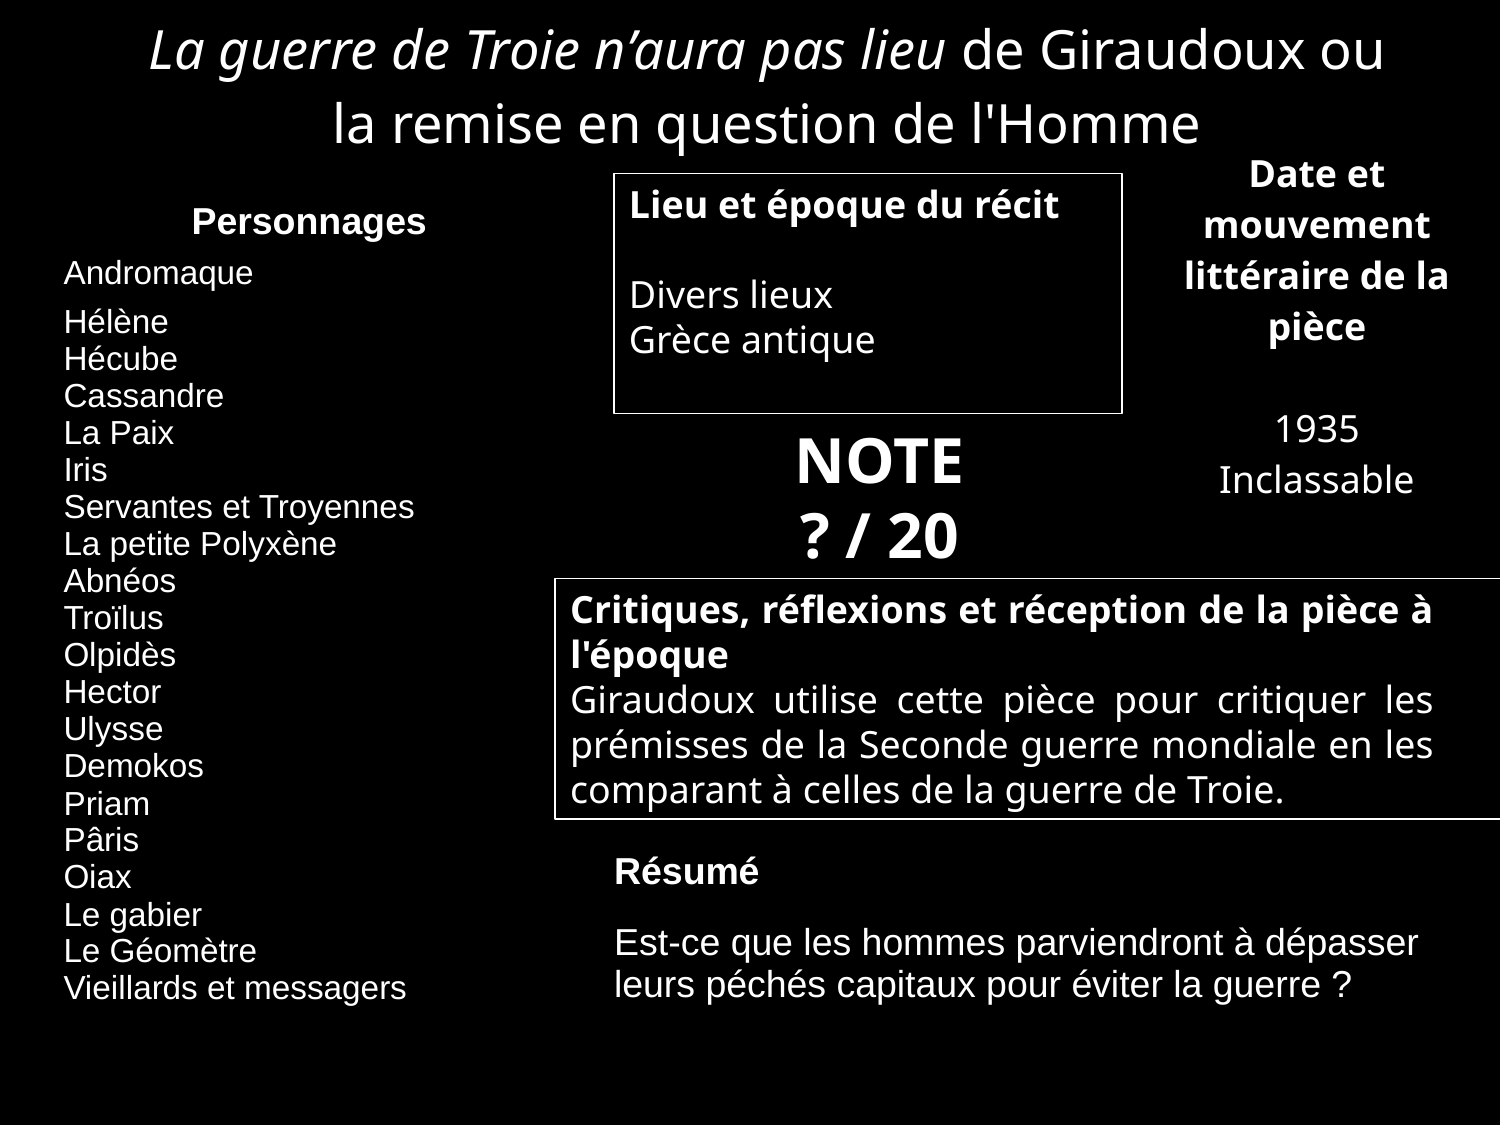

# La guerre de Troie n’aura pas lieu de Giraudoux ou la remise en question de l'Homme
Date et mouvement littéraire de la pièce
1935
Inclassable
Lieu et époque du récit
Divers lieux
Grèce antique
Personnages
Andromaque
Hélène
Hécube
Cassandre
La Paix
Iris
Servantes et Troyennes
La petite Polyxène
Abnéos
Troïlus
Olpidès
Hector
Ulysse
Demokos
Priam
Pâris
Oiax
Le gabier
Le Géomètre
Vieillards et messagers
NOTE
? / 20
Critiques, réflexions et réception de la pièce à l'époque
Giraudoux utilise cette pièce pour critiquer les prémisses de la Seconde guerre mondiale en les comparant à celles de la guerre de Troie.
Résumé
Est-ce que les hommes parviendront à dépasser leurs péchés capitaux pour éviter la guerre ?